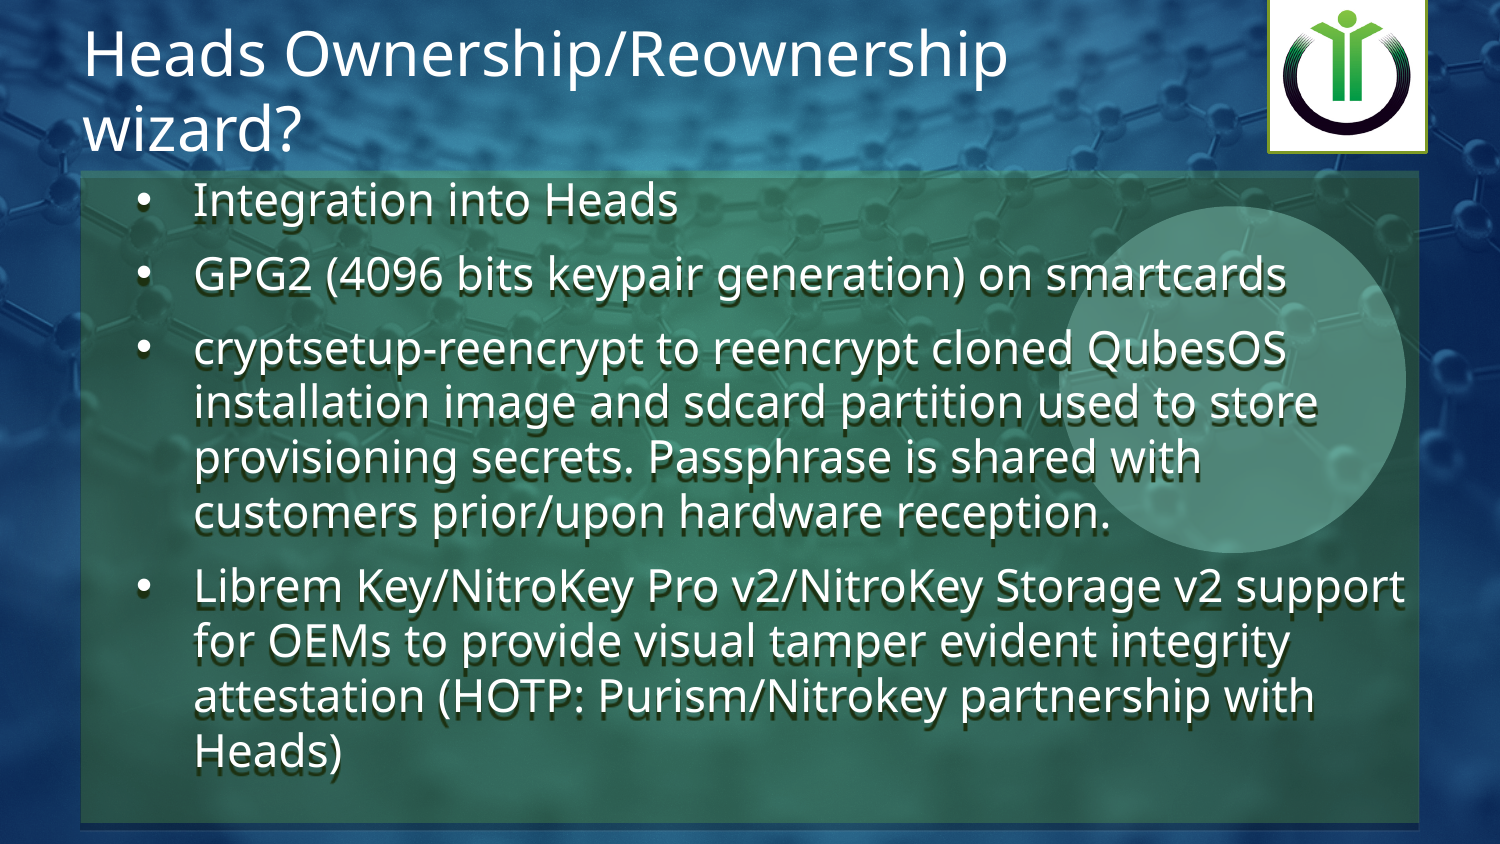

Heads Ownership/Reownership wizard?
Integration into Heads
GPG2 (4096 bits keypair generation) on smartcards
cryptsetup-reencrypt to reencrypt cloned QubesOS installation image and sdcard partition used to store provisioning secrets. Passphrase is shared with customers prior/upon hardware reception.
Librem Key/NitroKey Pro v2/NitroKey Storage v2 support for OEMs to provide visual tamper evident integrity attestation (HOTP: Purism/Nitrokey partnership with Heads)